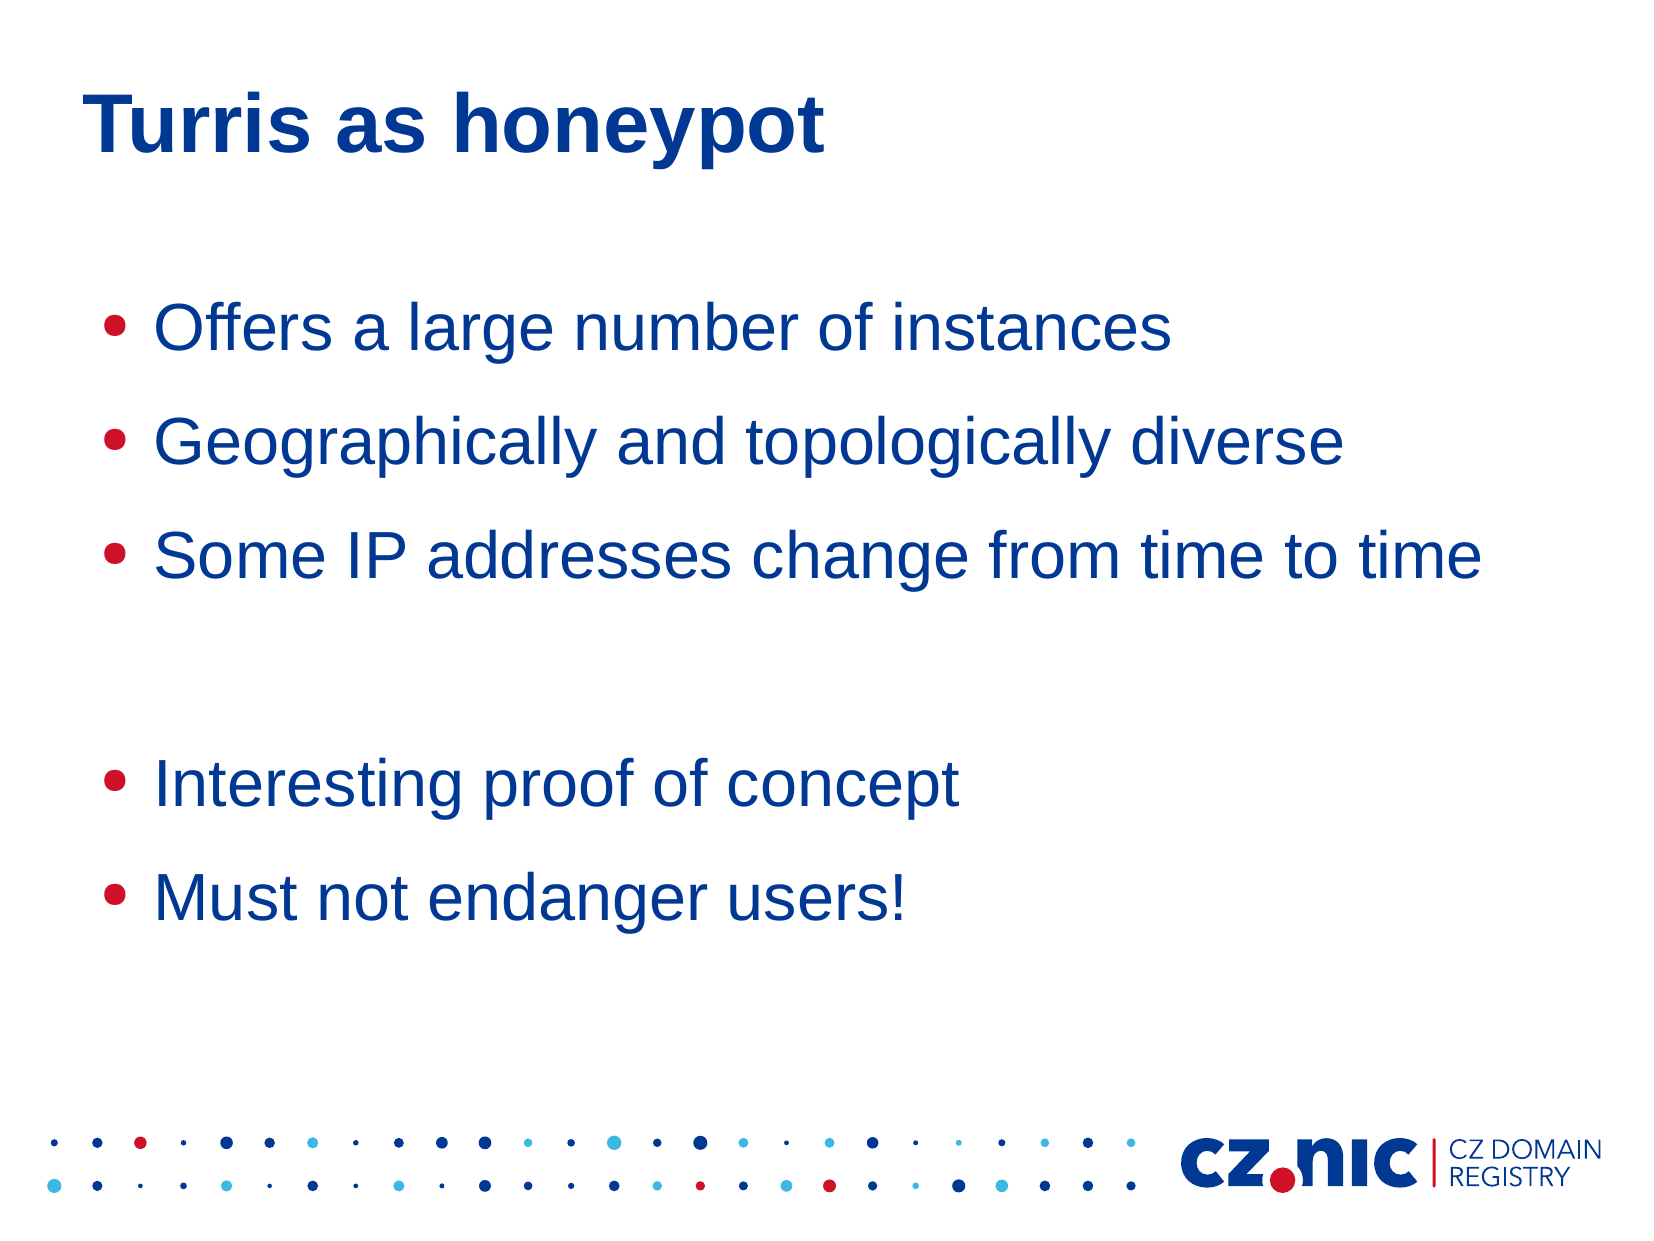

# Turris as honeypot
Offers a large number of instances
Geographically and topologically diverse
Some IP addresses change from time to time
Interesting proof of concept
Must not endanger users!